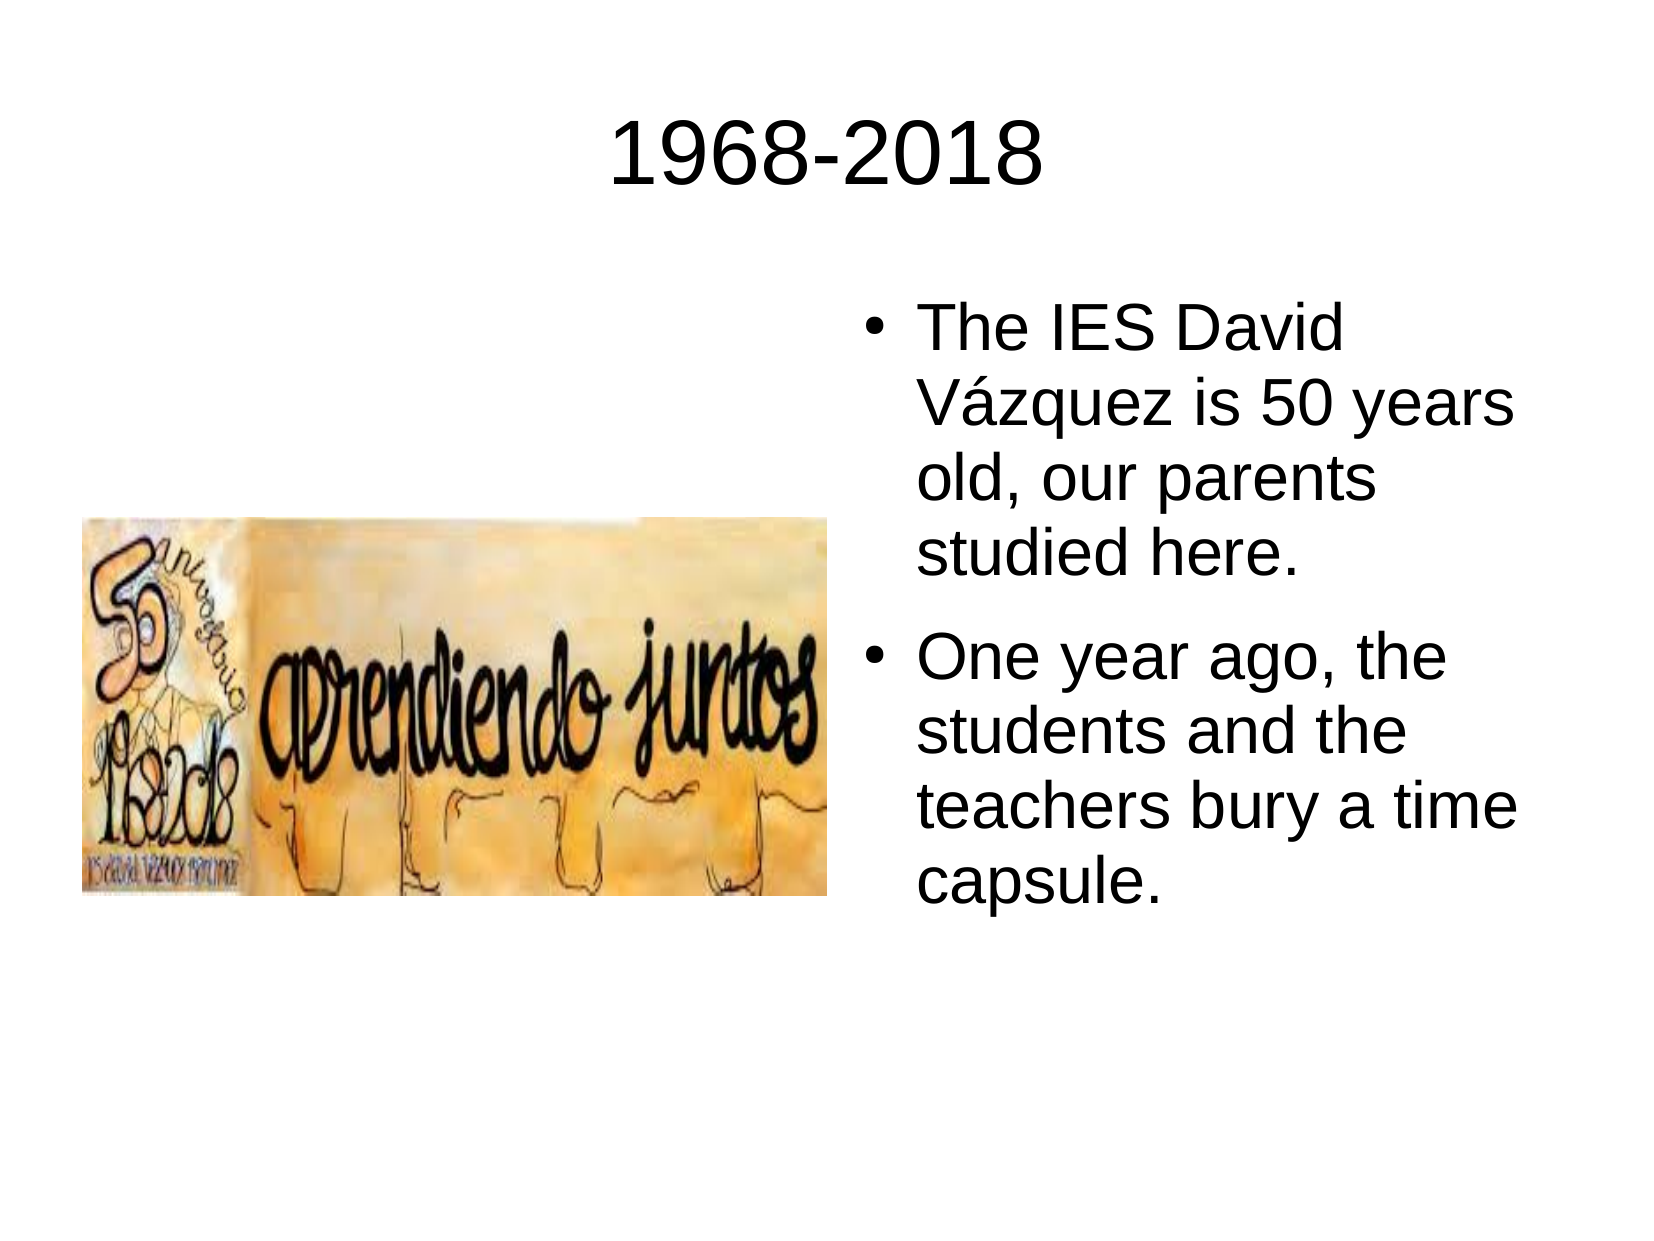

# 1968-2018
The IES David Vázquez is 50 years old, our parents studied here.
One year ago, the students and the teachers bury a time capsule.